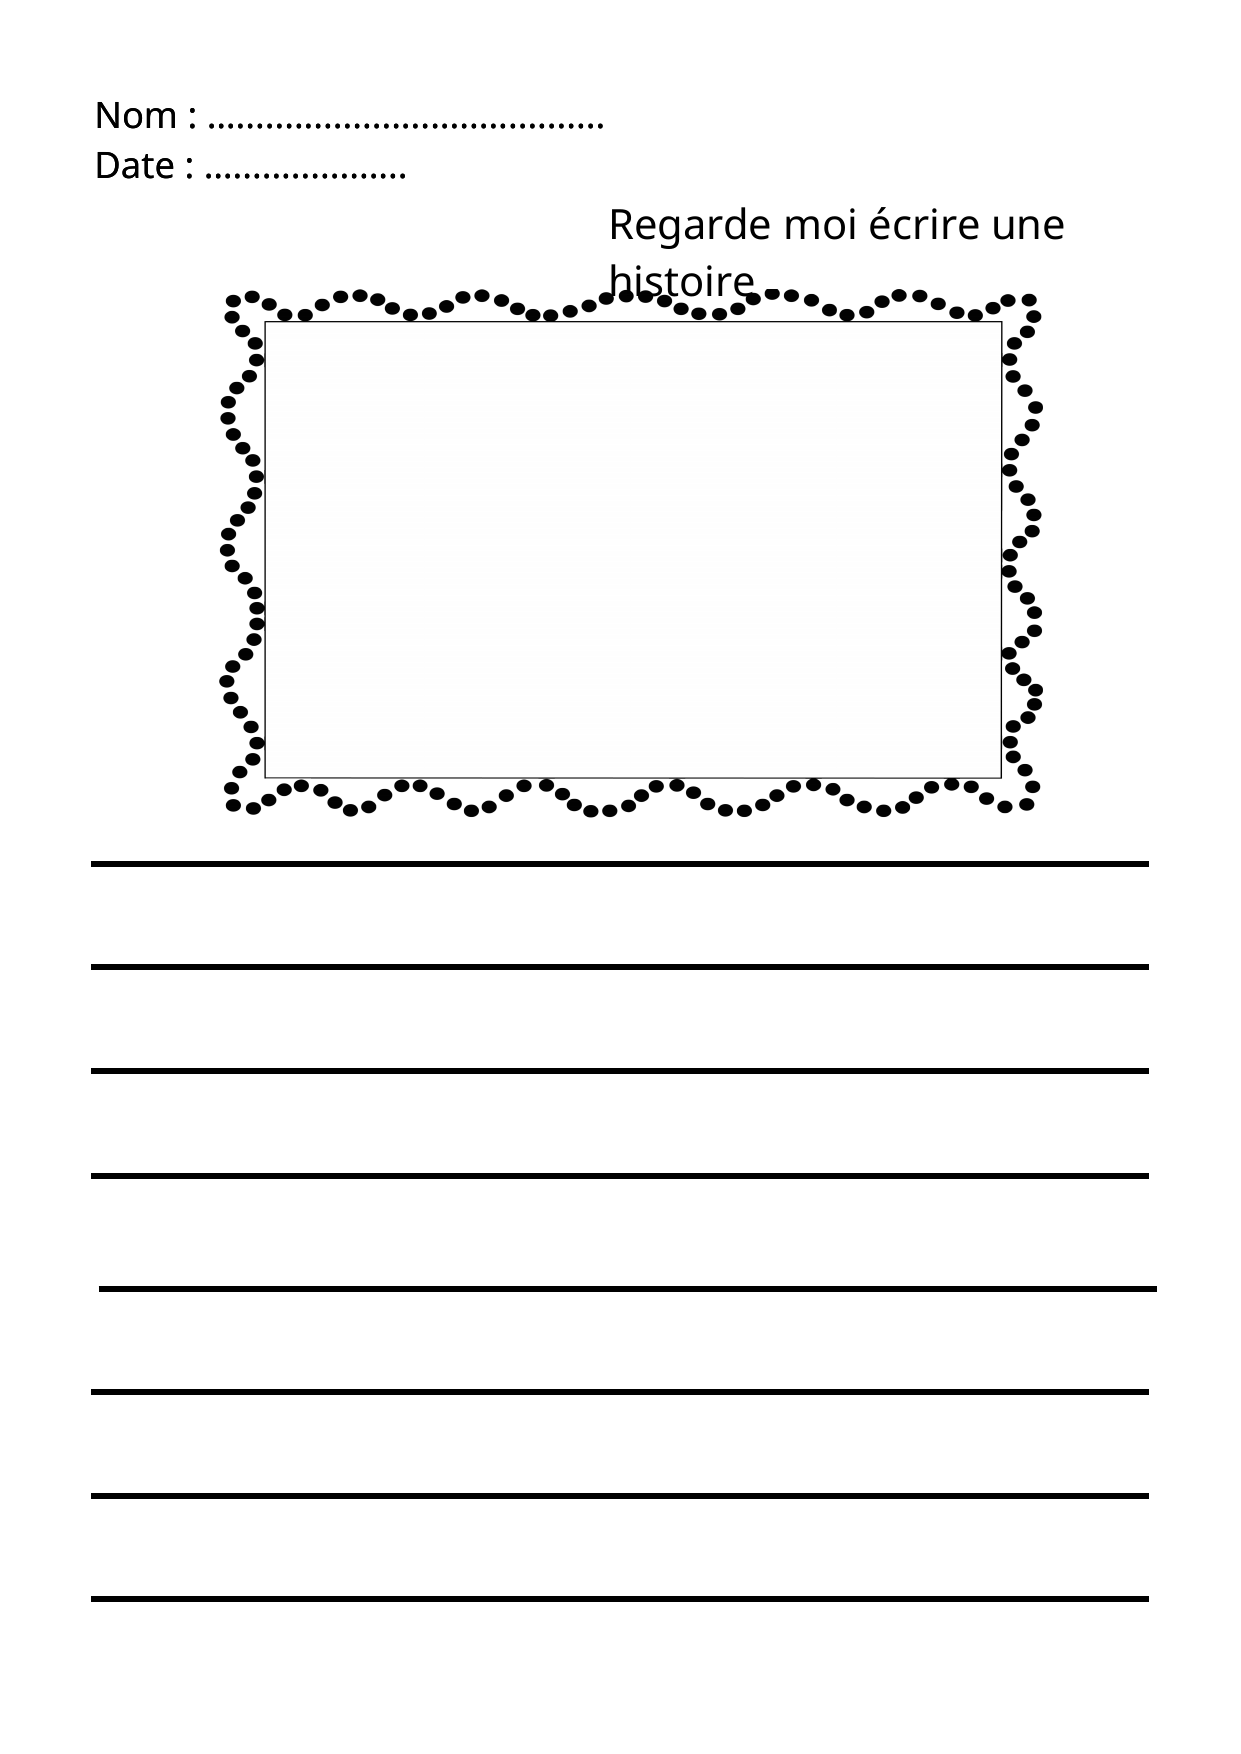

Nom : …......................................
Date : …..................
Nom : …......................................
Date : …..................
Regarde moi écrire une histoire